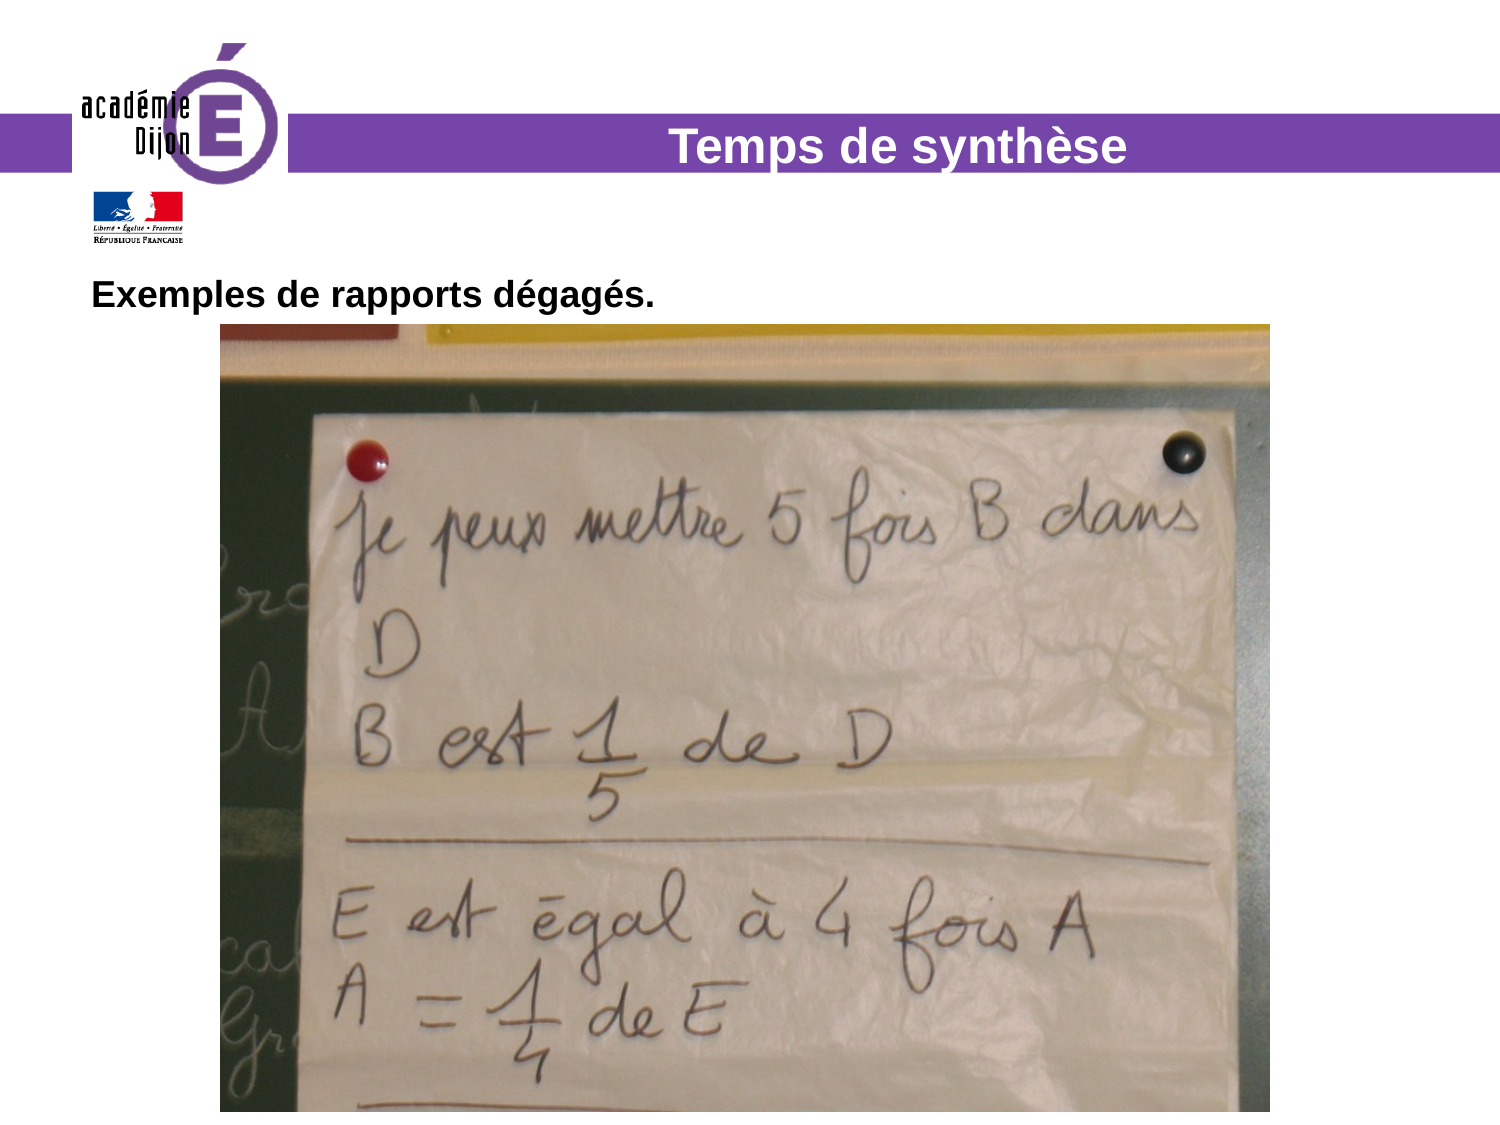

# Temps de synthèse
Exemples de rapports dégagés.